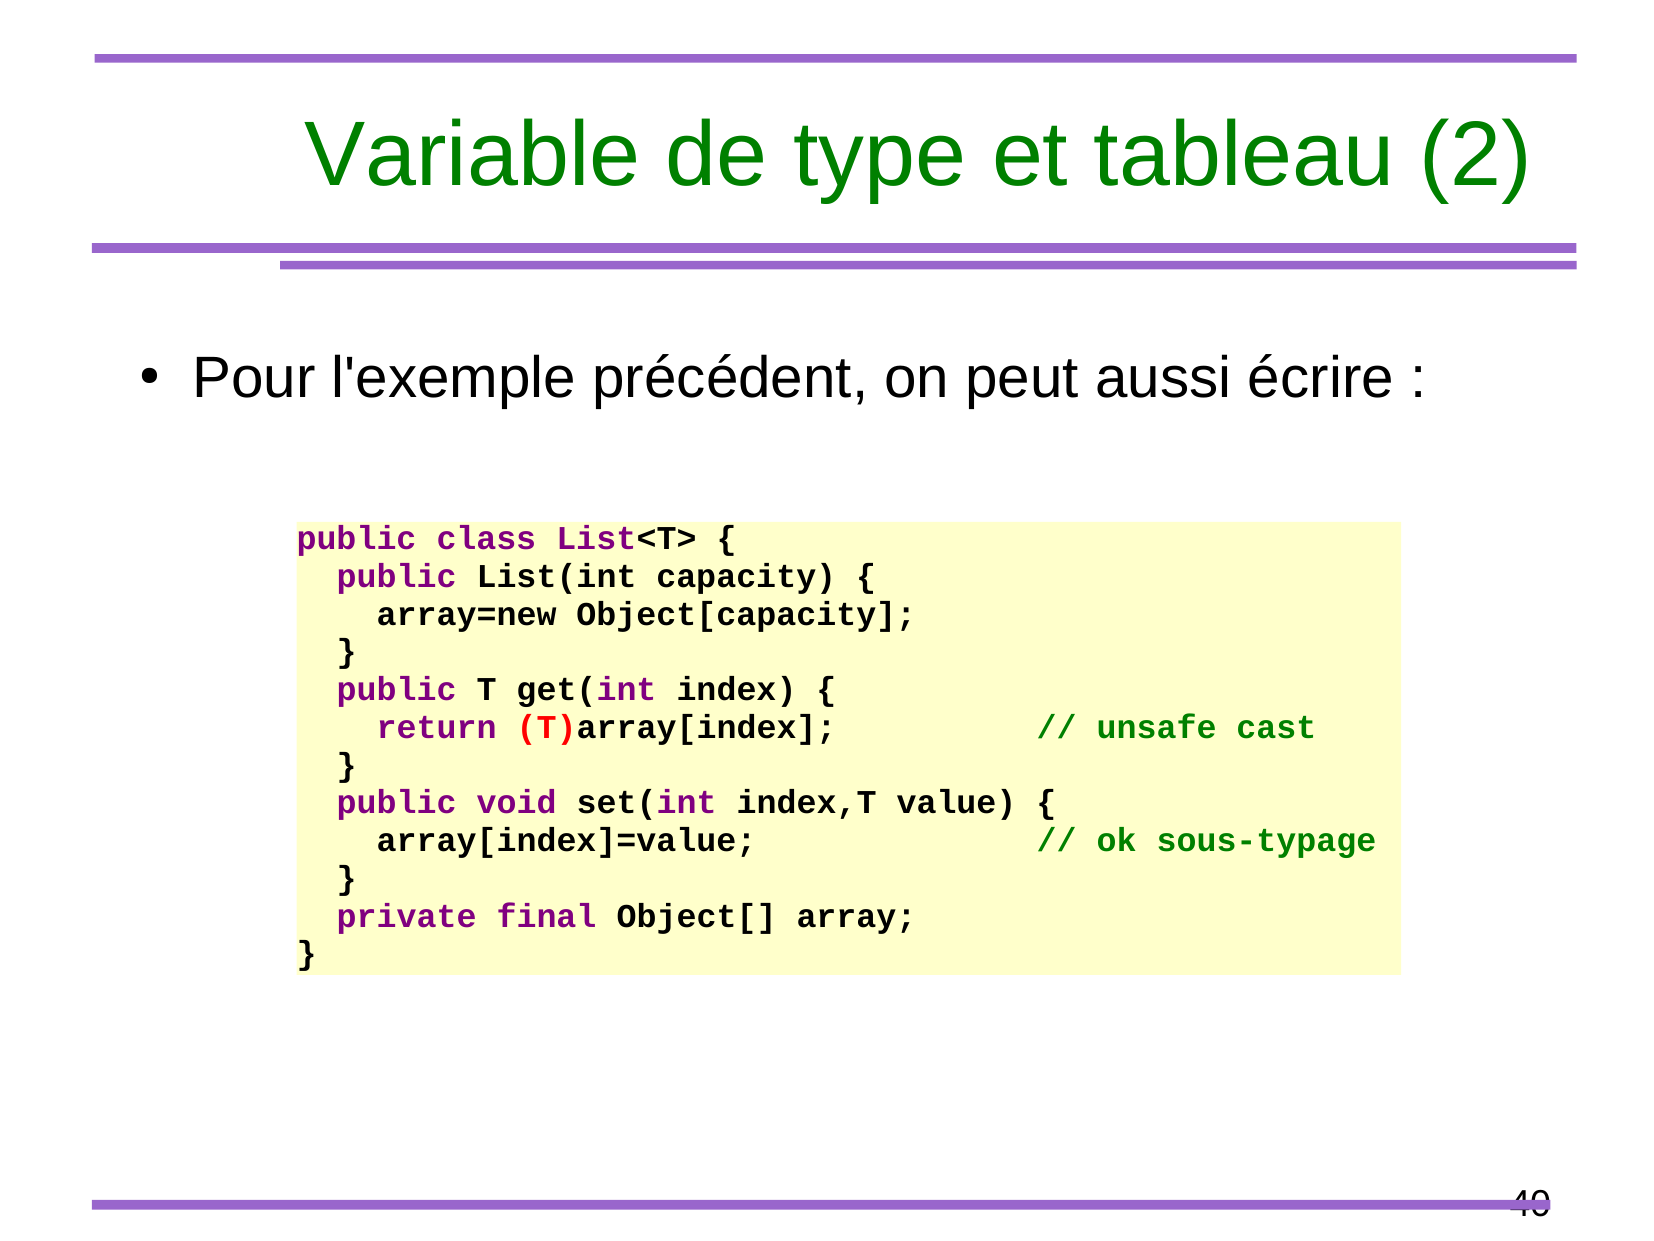

# Variable de type et tableau (2)
Pour l'exemple précédent, on peut aussi écrire :
public class List<T> {
 public List(int capacity) {
 array=new Object[capacity];
 }
 public T get(int index) {
 return (T)array[index]; // unsafe cast
 }
 public void set(int index,T value) {
 array[index]=value; // ok sous-typage
 }
 private final Object[] array;
}